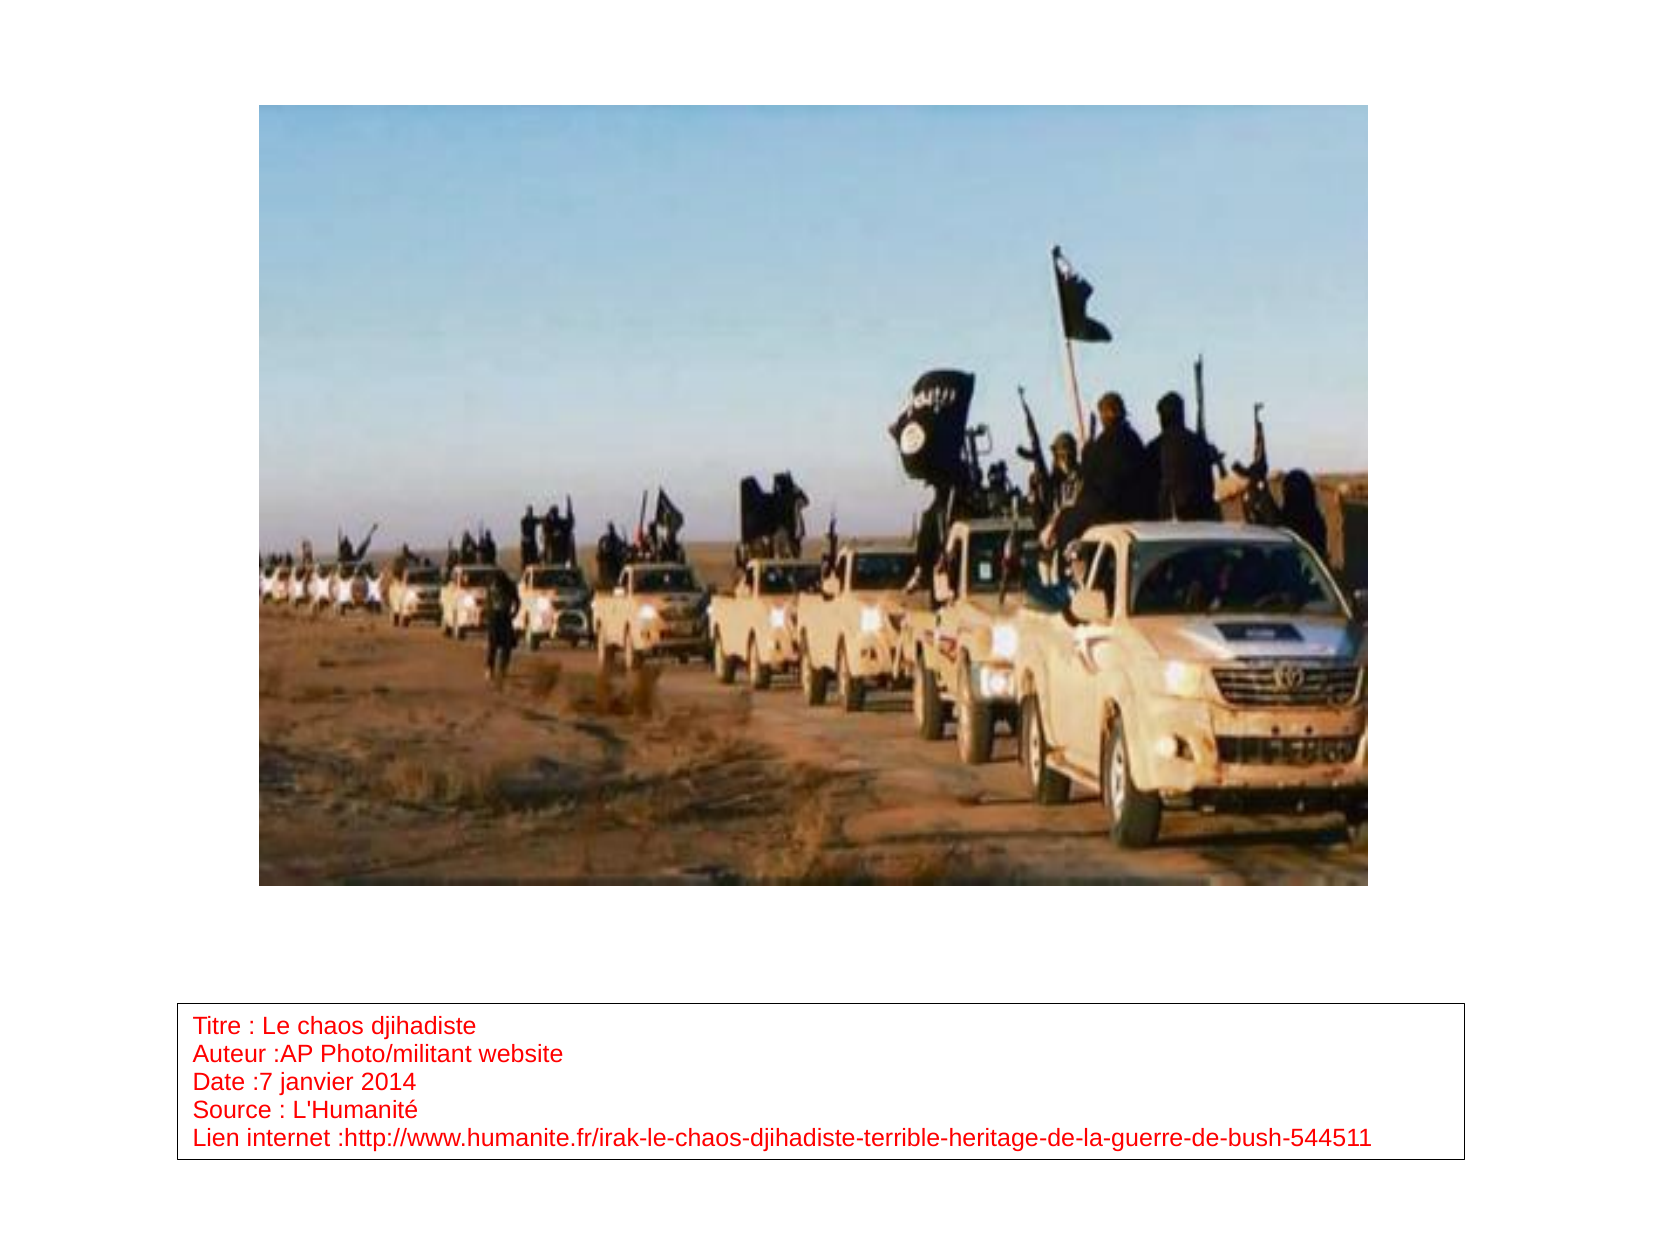

Titre : Le chaos djihadiste
Auteur :AP Photo/militant website
Date :7 janvier 2014
Source : L'Humanité
Lien internet :http://www.humanite.fr/irak-le-chaos-djihadiste-terrible-heritage-de-la-guerre-de-bush-544511